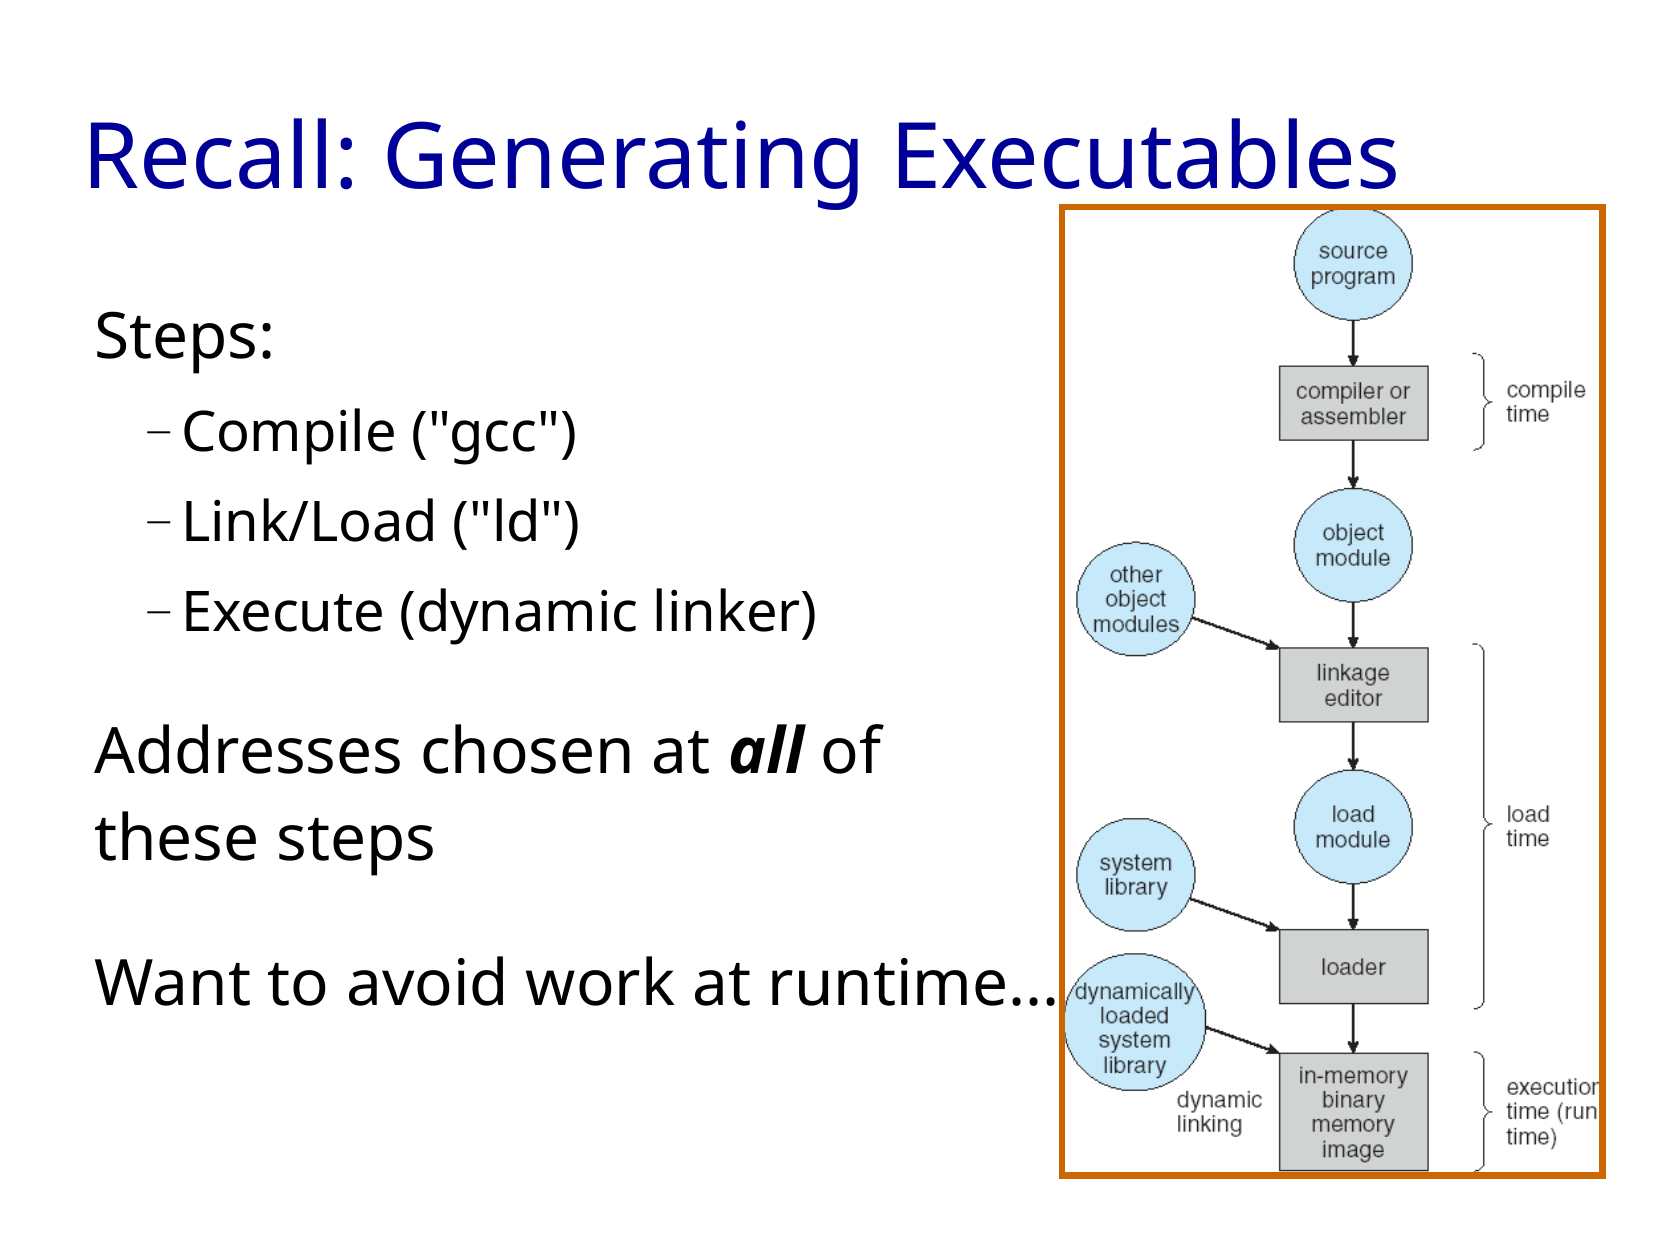

# Recall: Generating Executables
Steps:
Compile ("gcc")
Link/Load ("ld")
Execute (dynamic linker)
Addresses chosen at all of
these steps
Want to avoid work at runtime...
27